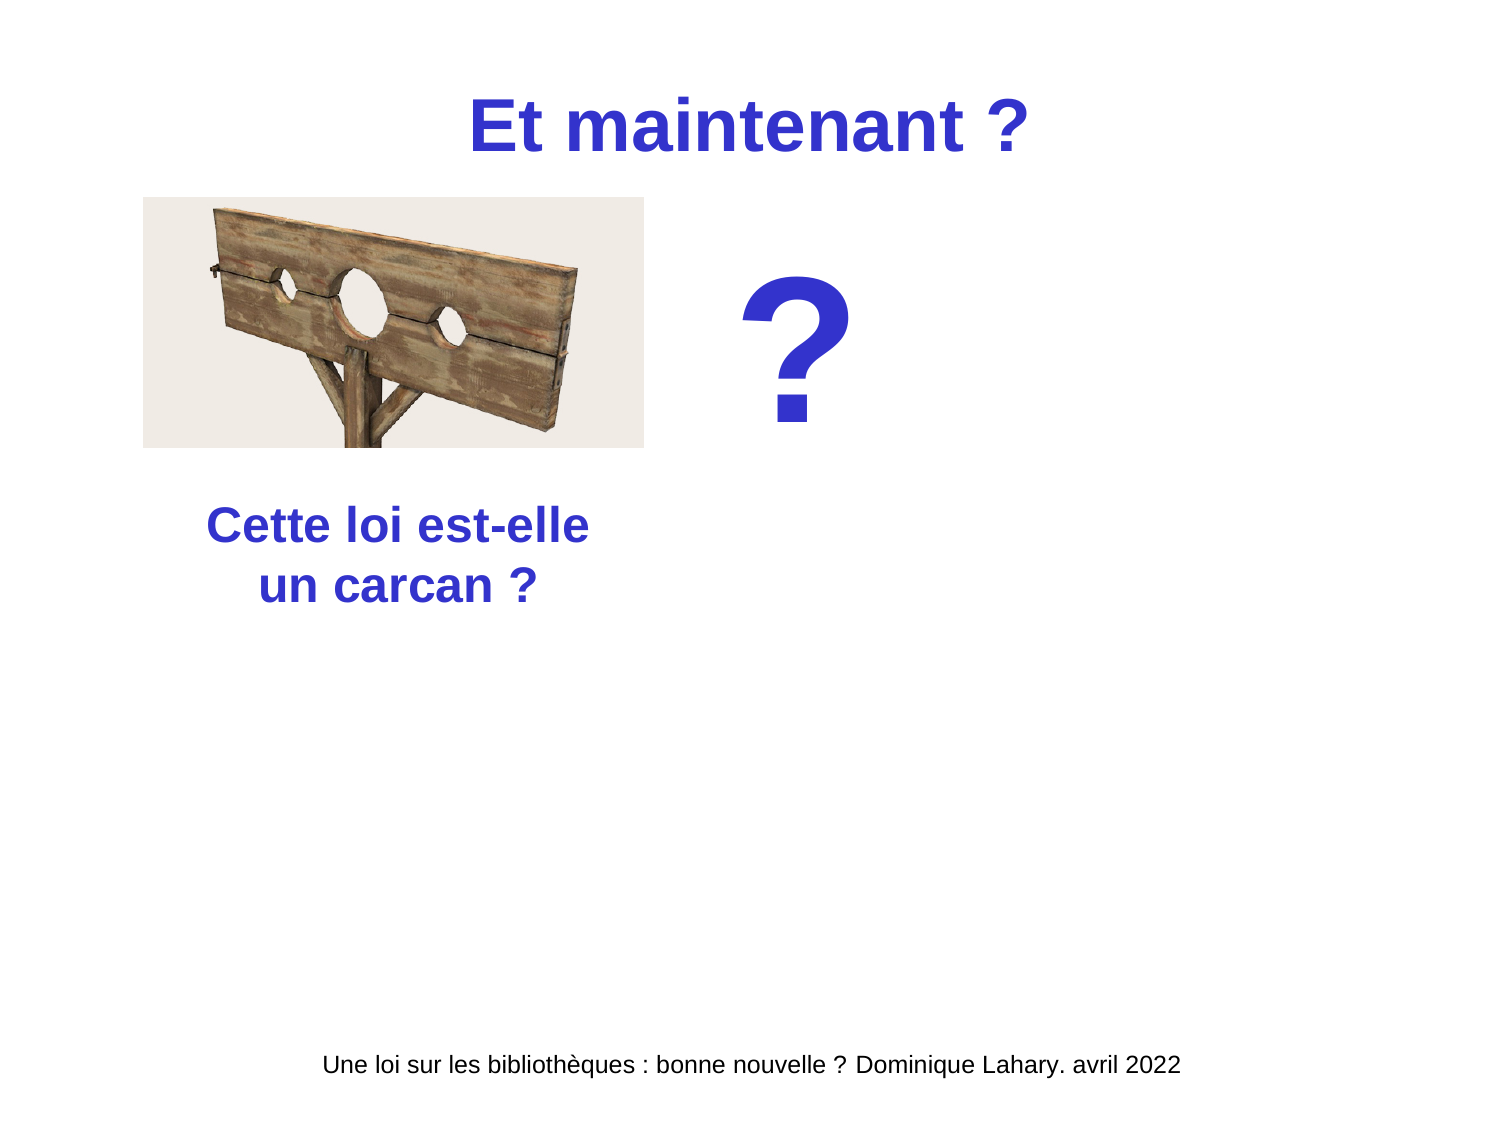

# Et maintenant ?
?
Cette loi est-elle
un carcan ?
Une loi sur les bibliothèques : bonne nouvelle ? Dominique Lahary. avril 2022